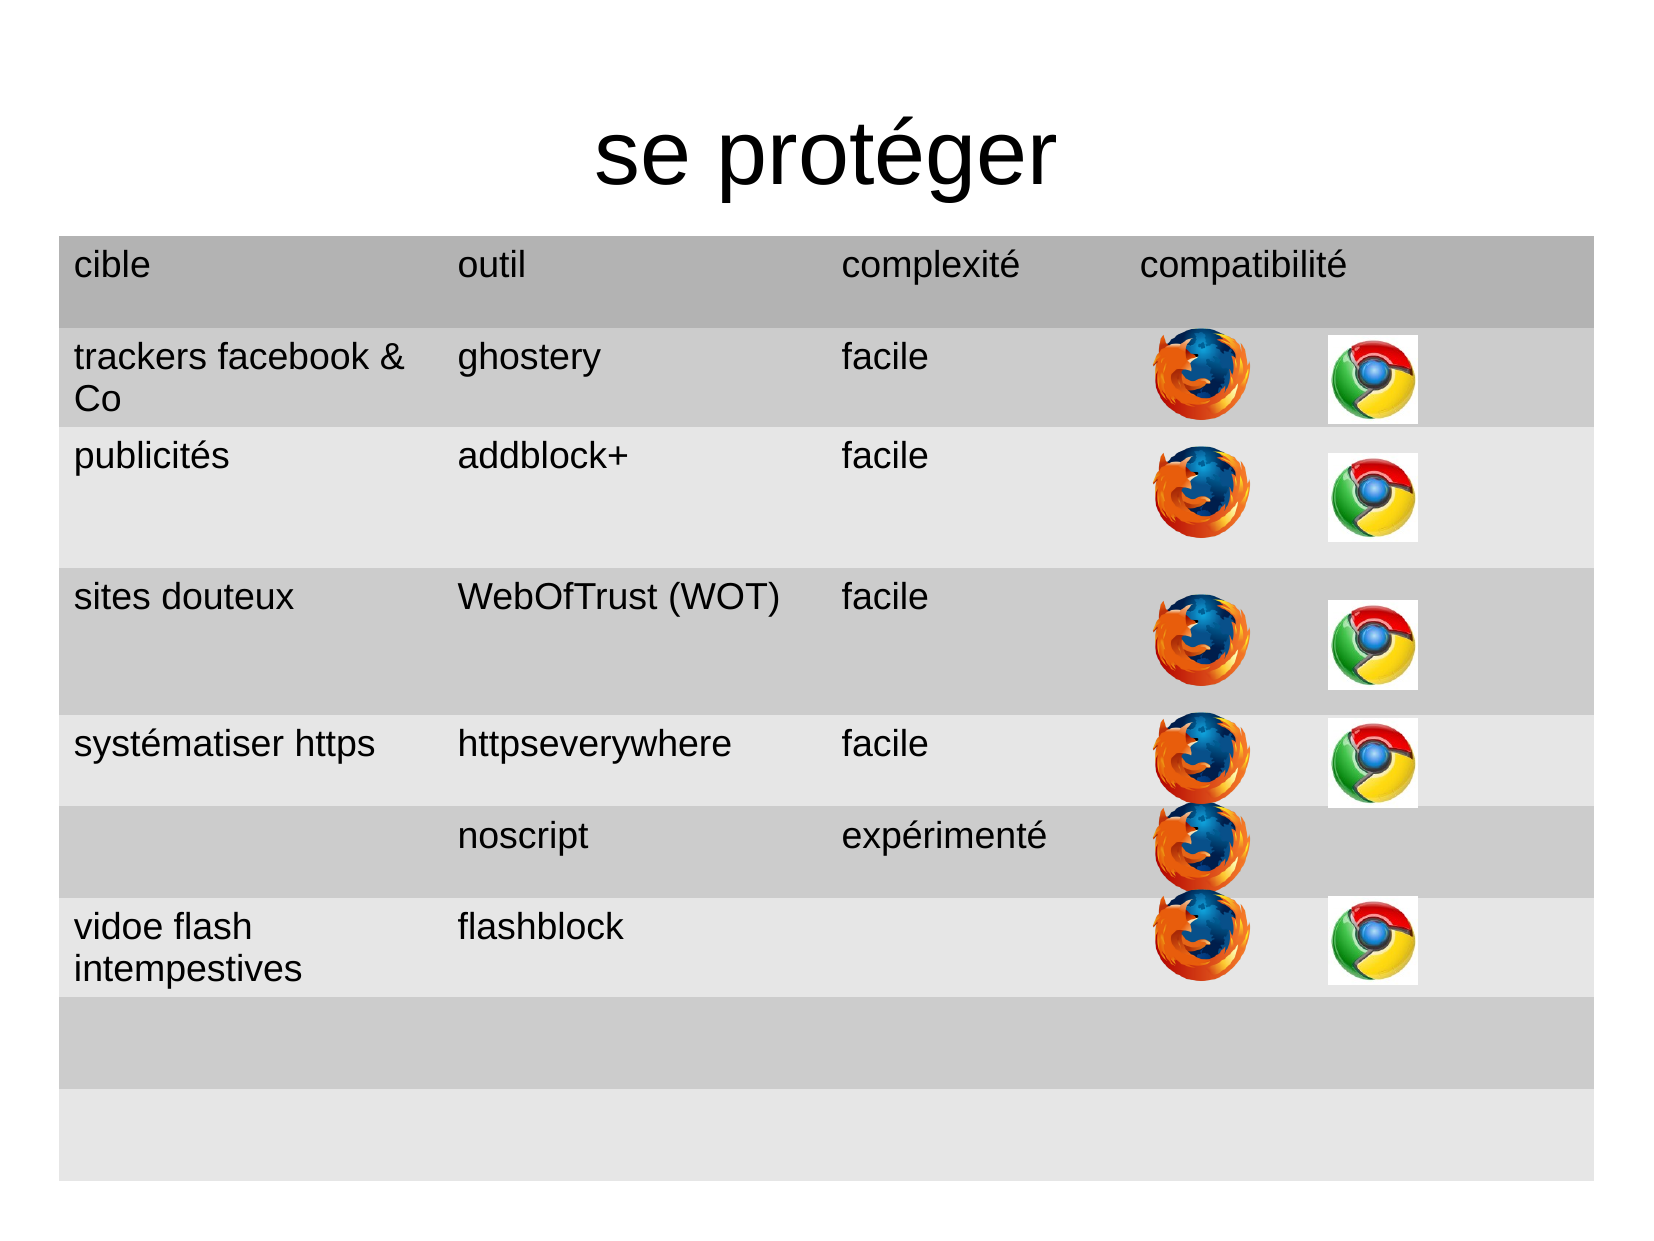

# se protéger
| cible | outil | complexité | compatibilité |
| --- | --- | --- | --- |
| trackers facebook & Co | ghostery | facile | |
| publicités | addblock+ | facile | |
| sites douteux | WebOfTrust (WOT) | facile | |
| systématiser https | httpseverywhere | facile | |
| | noscript | expérimenté | |
| vidoe flash intempestives | flashblock | | |
| | | | |
| | | | |